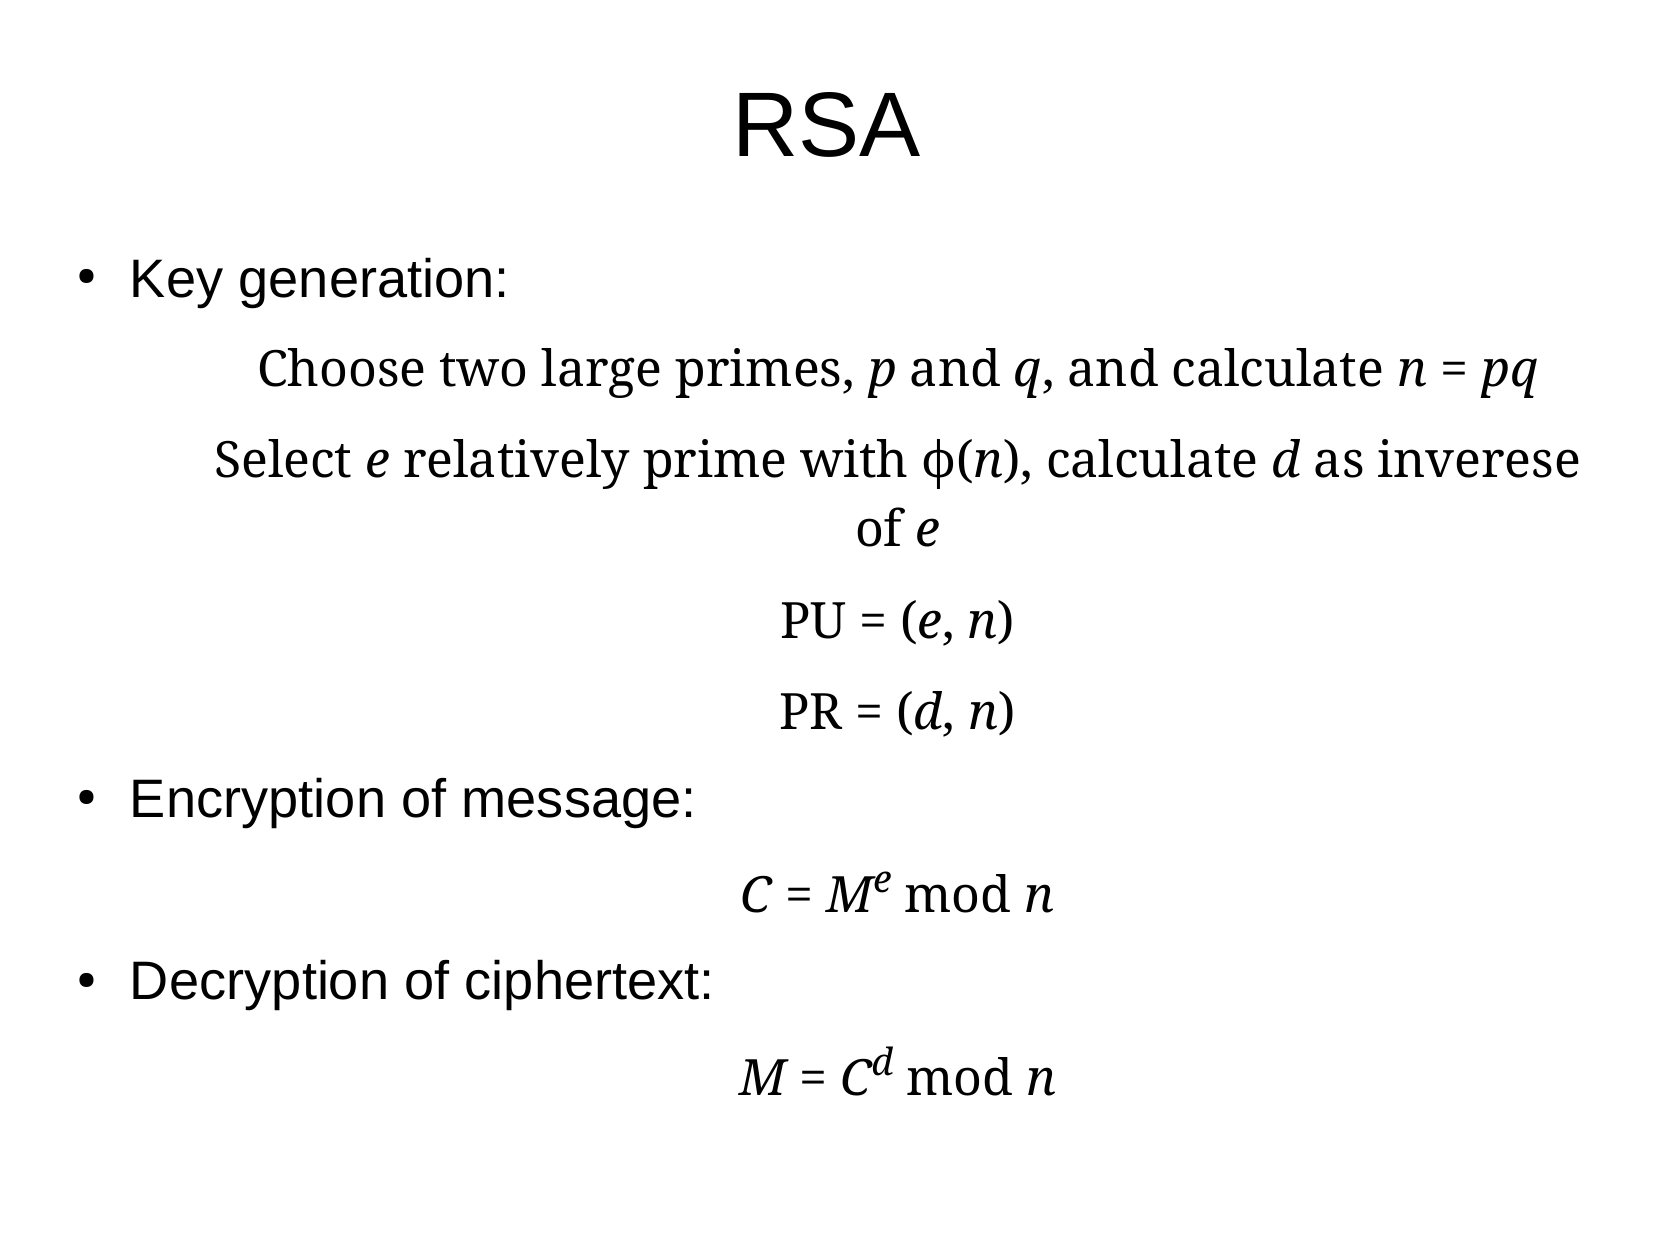

# RSA
Key generation:
Choose two large primes, p and q, and calculate n = pq
Select e relatively prime with ϕ(n), calculate d as inverese of e
PU = (e, n)
PR = (d, n)
Encryption of message:
C = Me mod n
Decryption of ciphertext:
M = Cd mod n